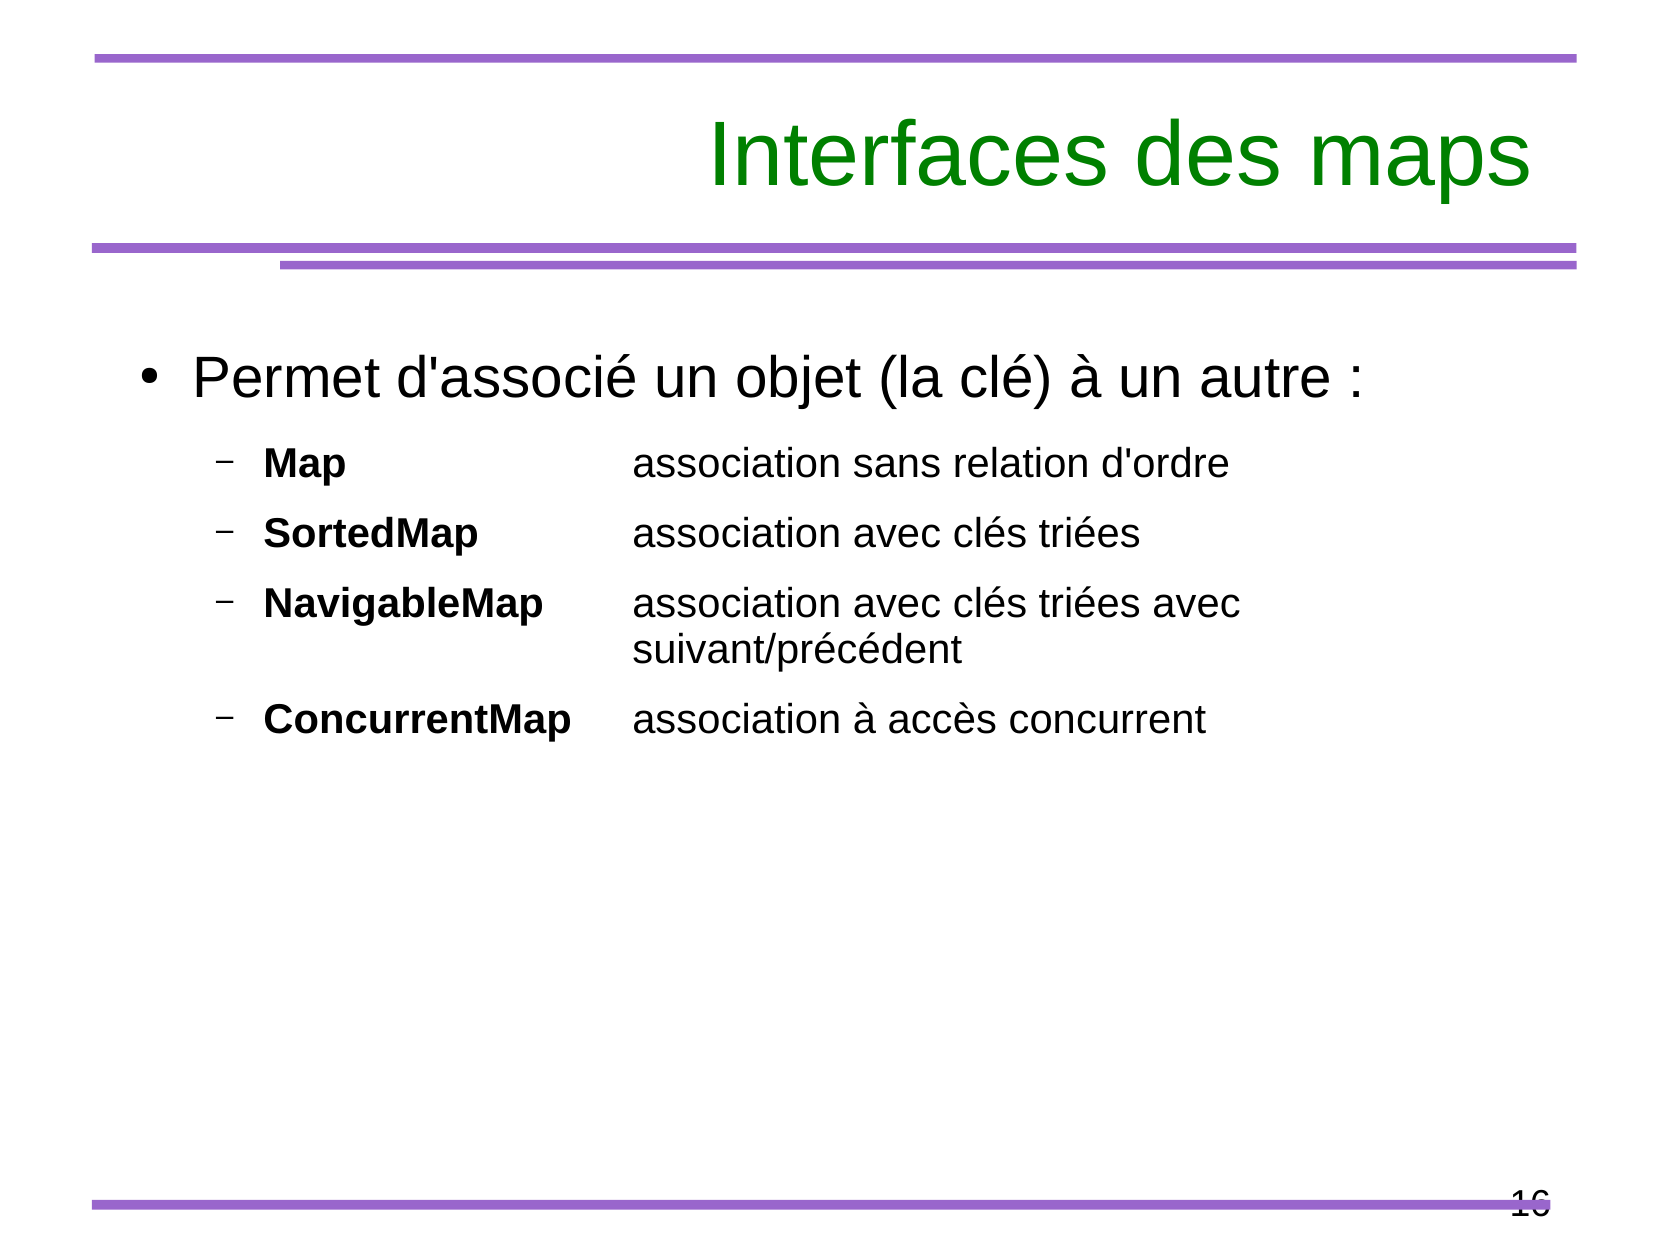

# Interfaces des maps
Permet d'associé un objet (la clé) à un autre :
Map				association sans relation d'ordre
SortedMap			association avec clés triées
NavigableMap		association avec clés triées avec
					suivant/précédent
ConcurrentMap	association à accès concurrent